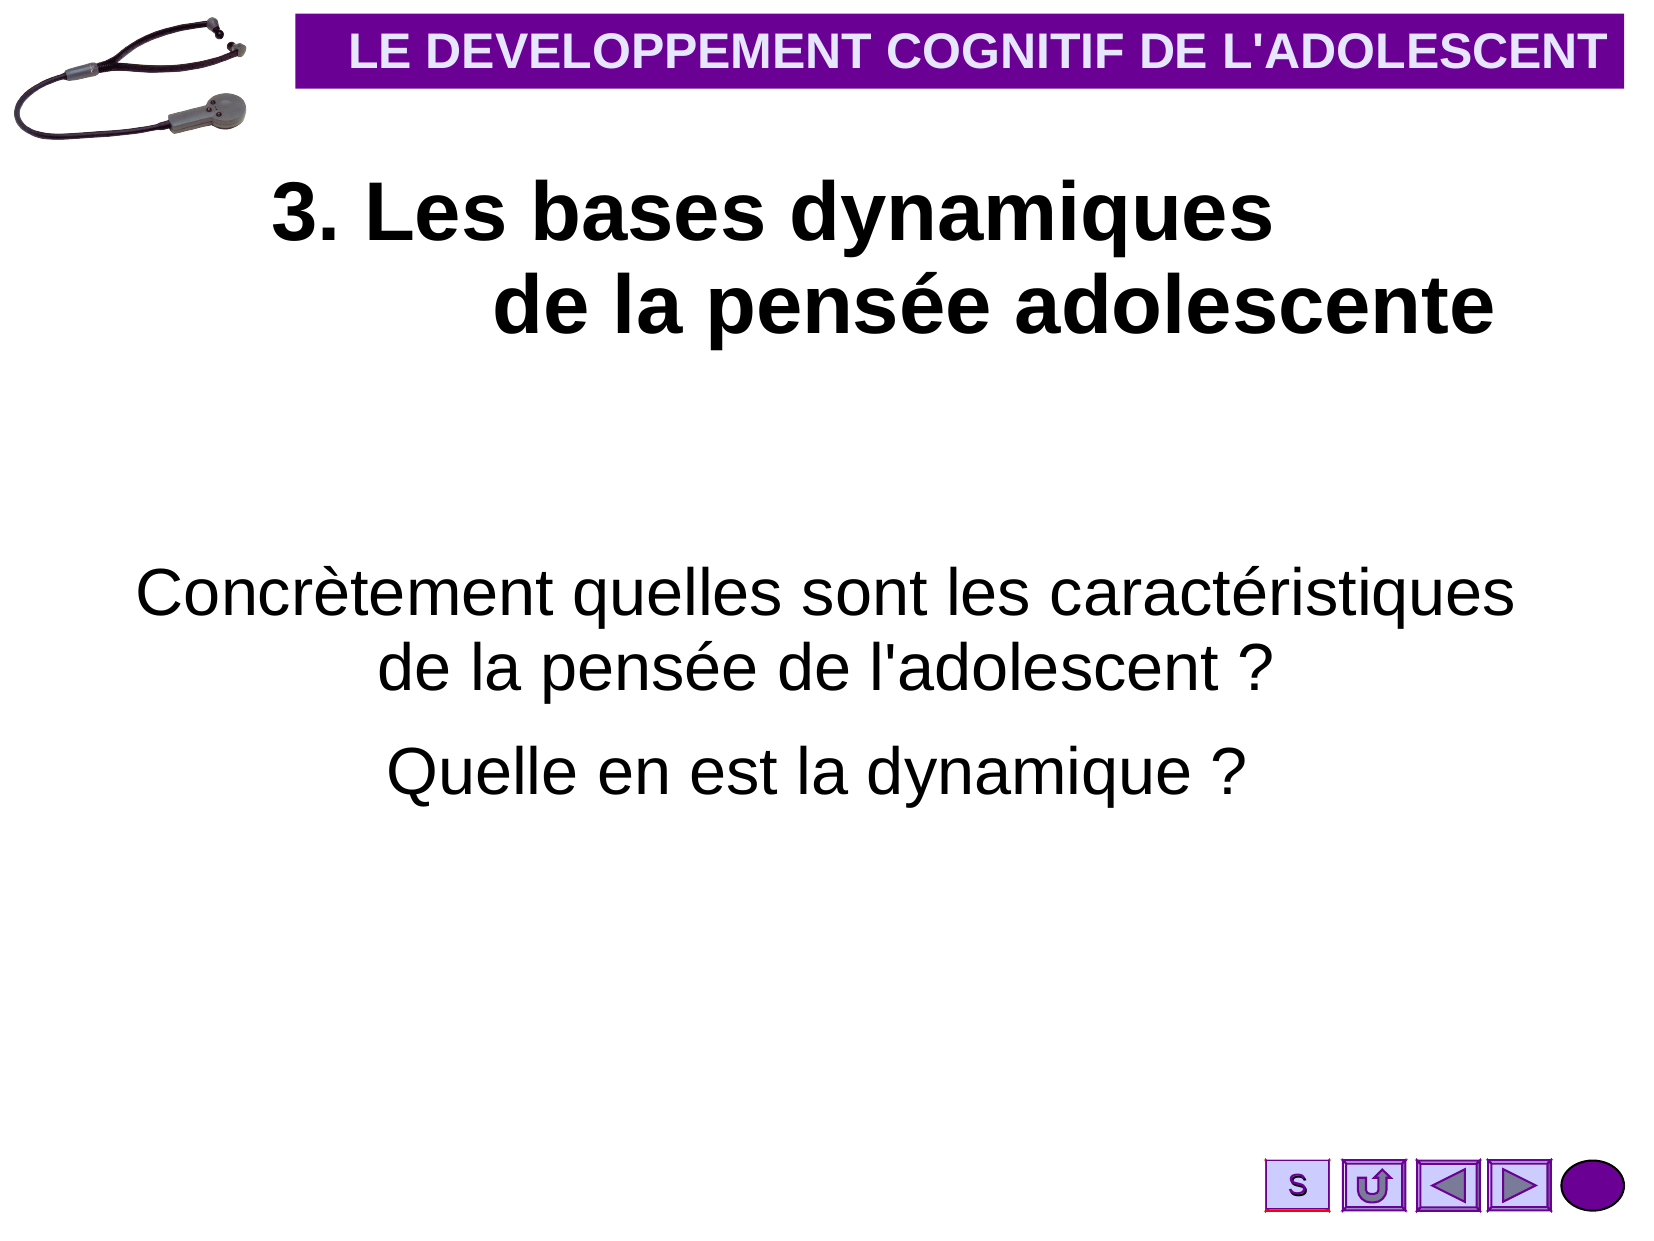

LE DEVELOPPEMENT COGNITIF DE L'ADOLESCENT
3. Les bases dynamiques
 de la pensée adolescente
# Concrètement quelles sont les caractéristiques de la pensée de l'adolescent ?
Quelle en est la dynamique ?